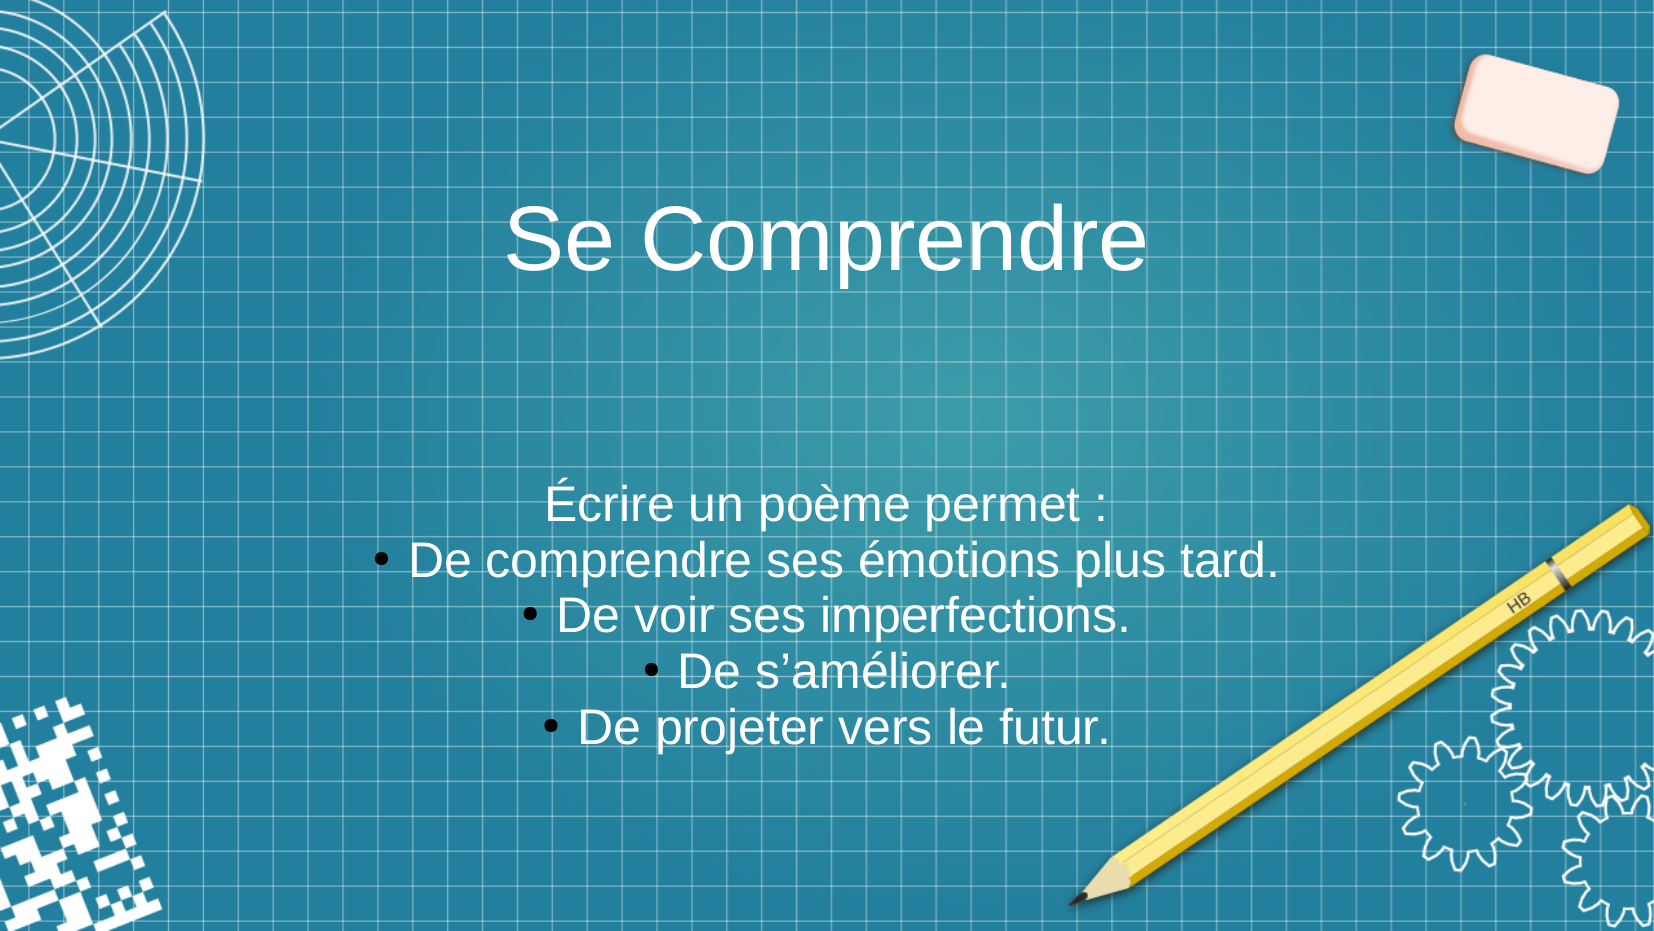

# Se Comprendre
Écrire un poème permet :
De comprendre ses émotions plus tard.
De voir ses imperfections.
De s’améliorer.
De projeter vers le futur.